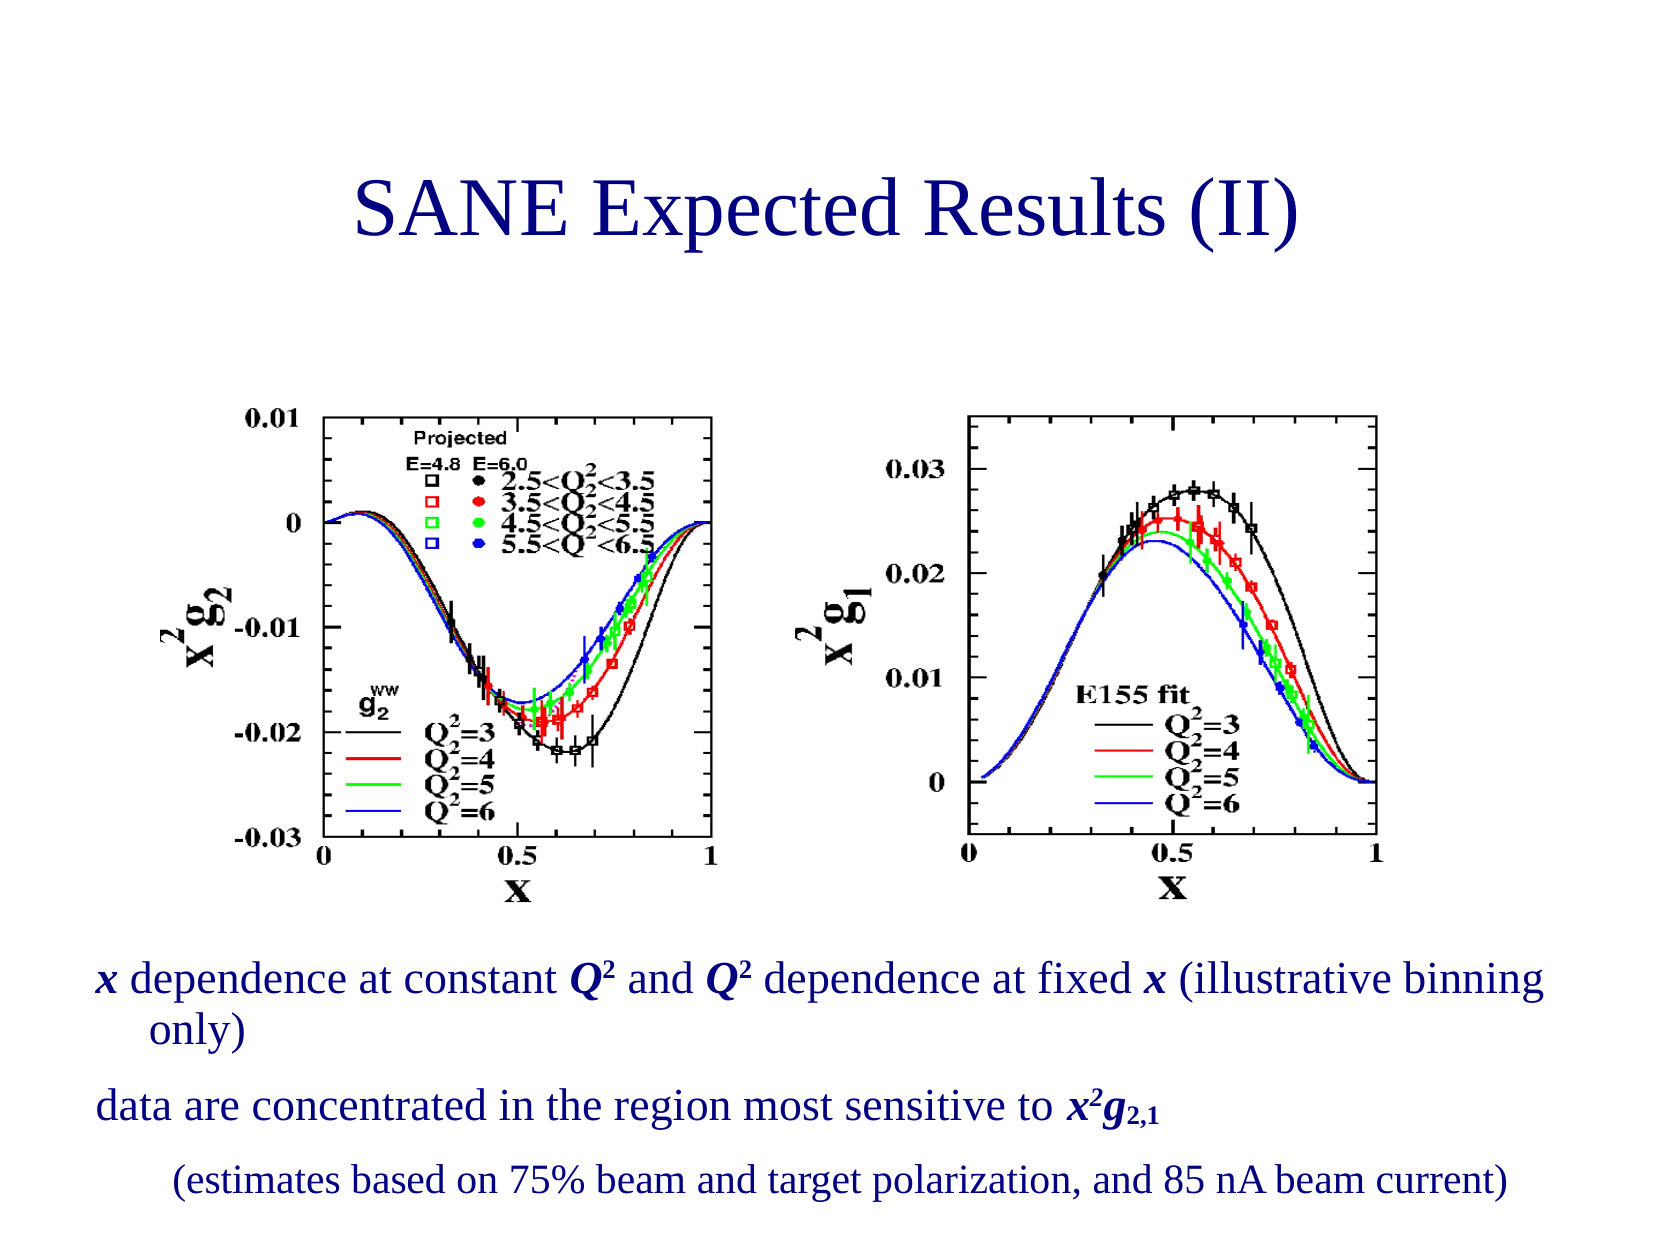

# SANE Expected Results (II)
x dependence at constant Q2 and Q2 dependence at fixed x (illustrative binning only)
data are concentrated in the region most sensitive to x2g2,1
(estimates based on 75% beam and target polarization, and 85 nA beam current)